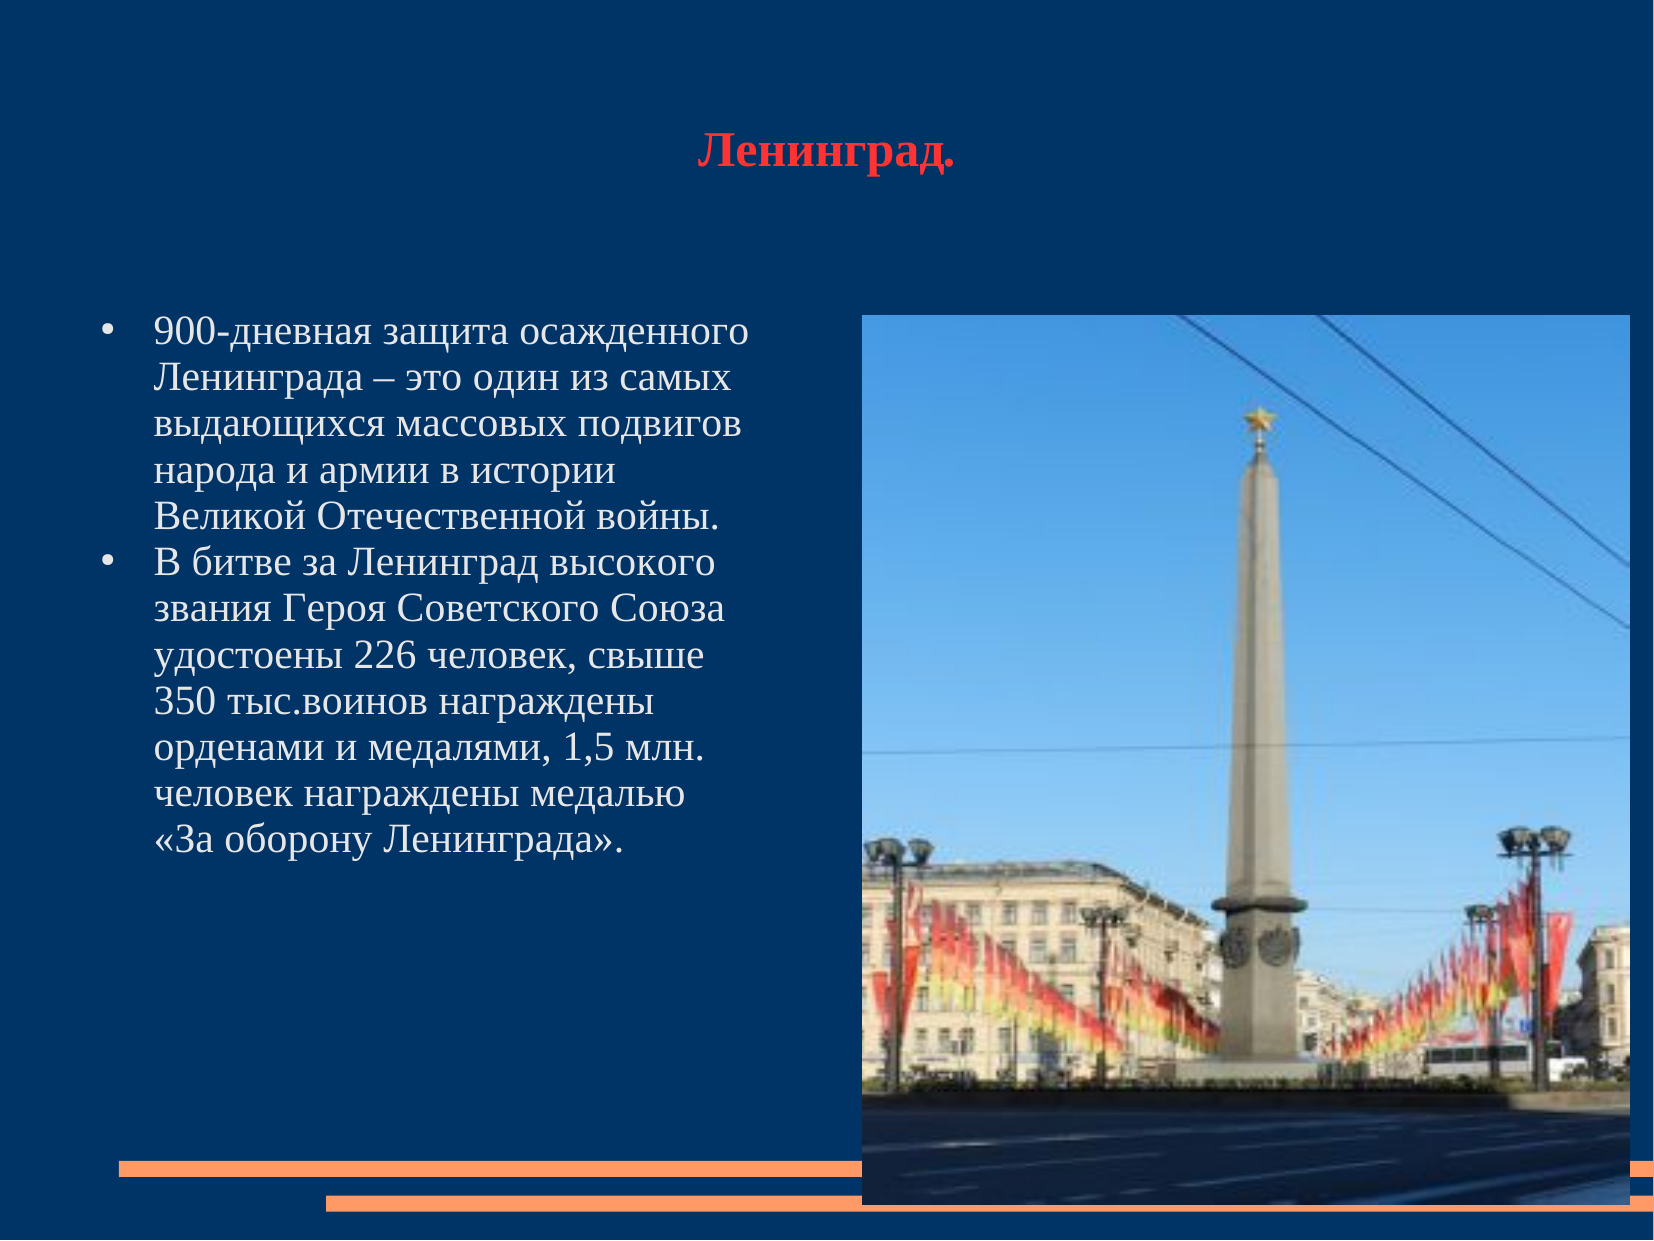

# Ленинград.
900-дневная защита осажденного Ленинграда – это один из самых выдающихся массовых подвигов народа и армии в истории Великой Отечественной войны.
В битве за Ленинград высокого звания Героя Советского Союза удостоены 226 человек, свыше 350 тыс.воинов награждены орденами и медалями, 1,5 млн. человек награждены медалью «За оборону Ленинграда».